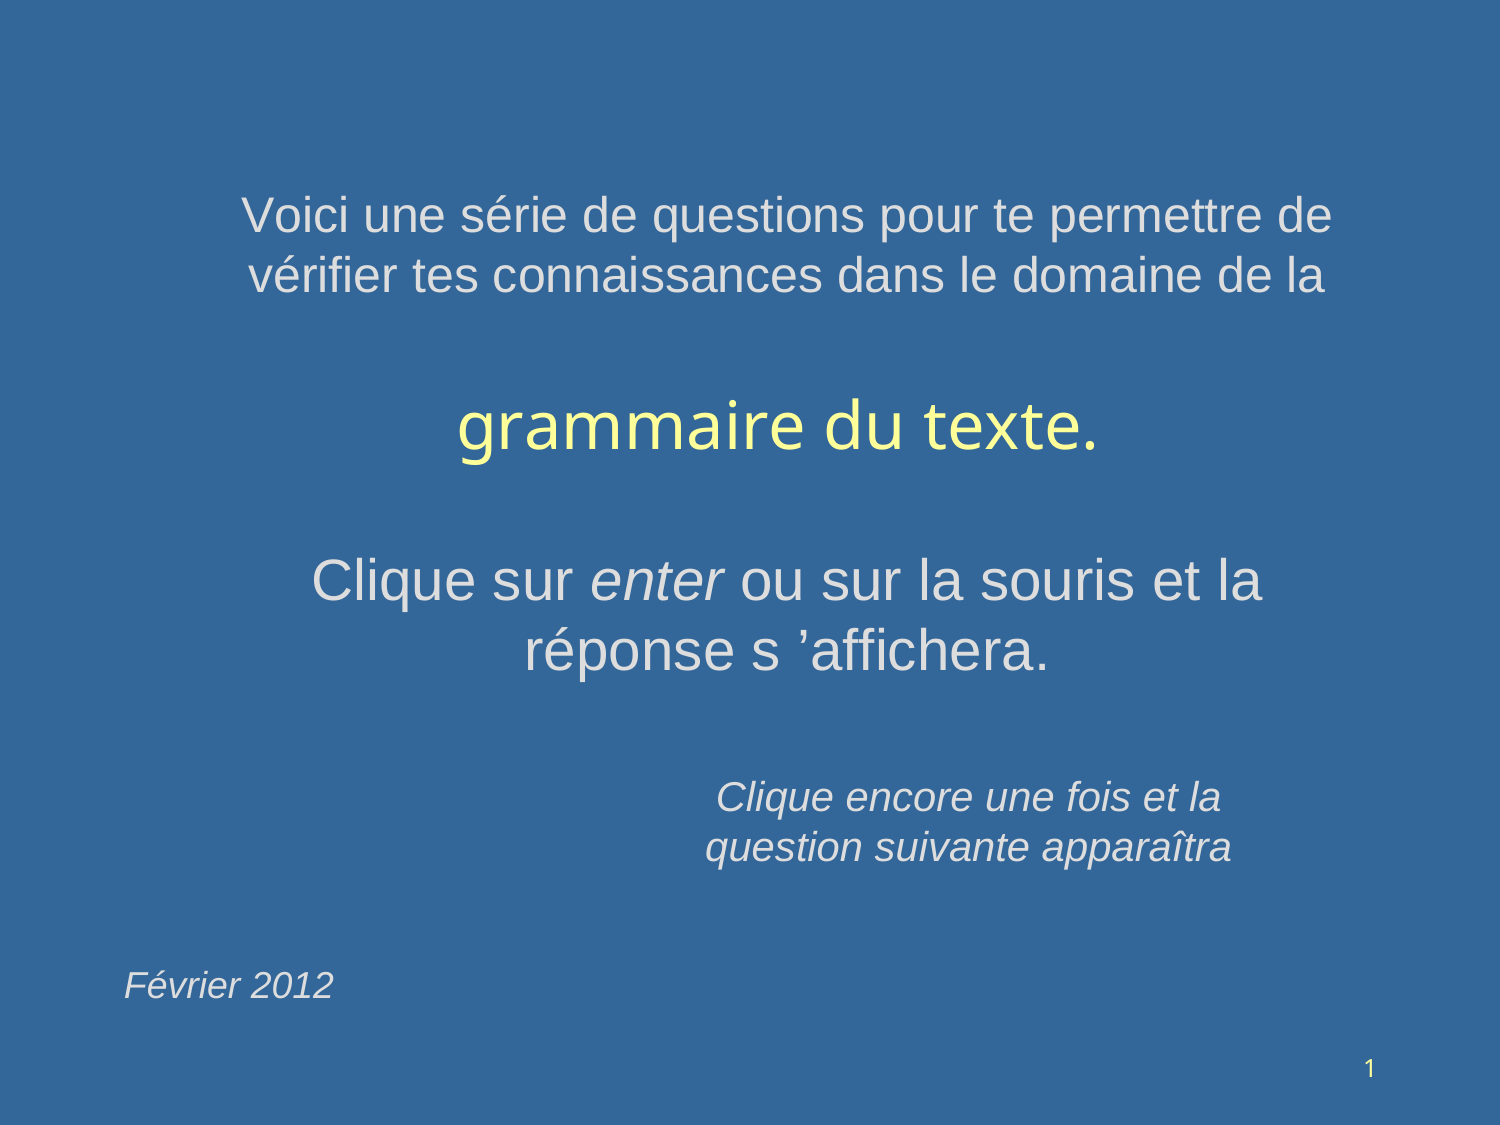

Voici une série de questions pour te permettre de vérifier tes connaissances dans le domaine de la
grammaire du texte.
Clique sur enter ou sur la souris et la réponse s ’affichera.
Clique encore une fois et la question suivante apparaîtra
Février 2012
1